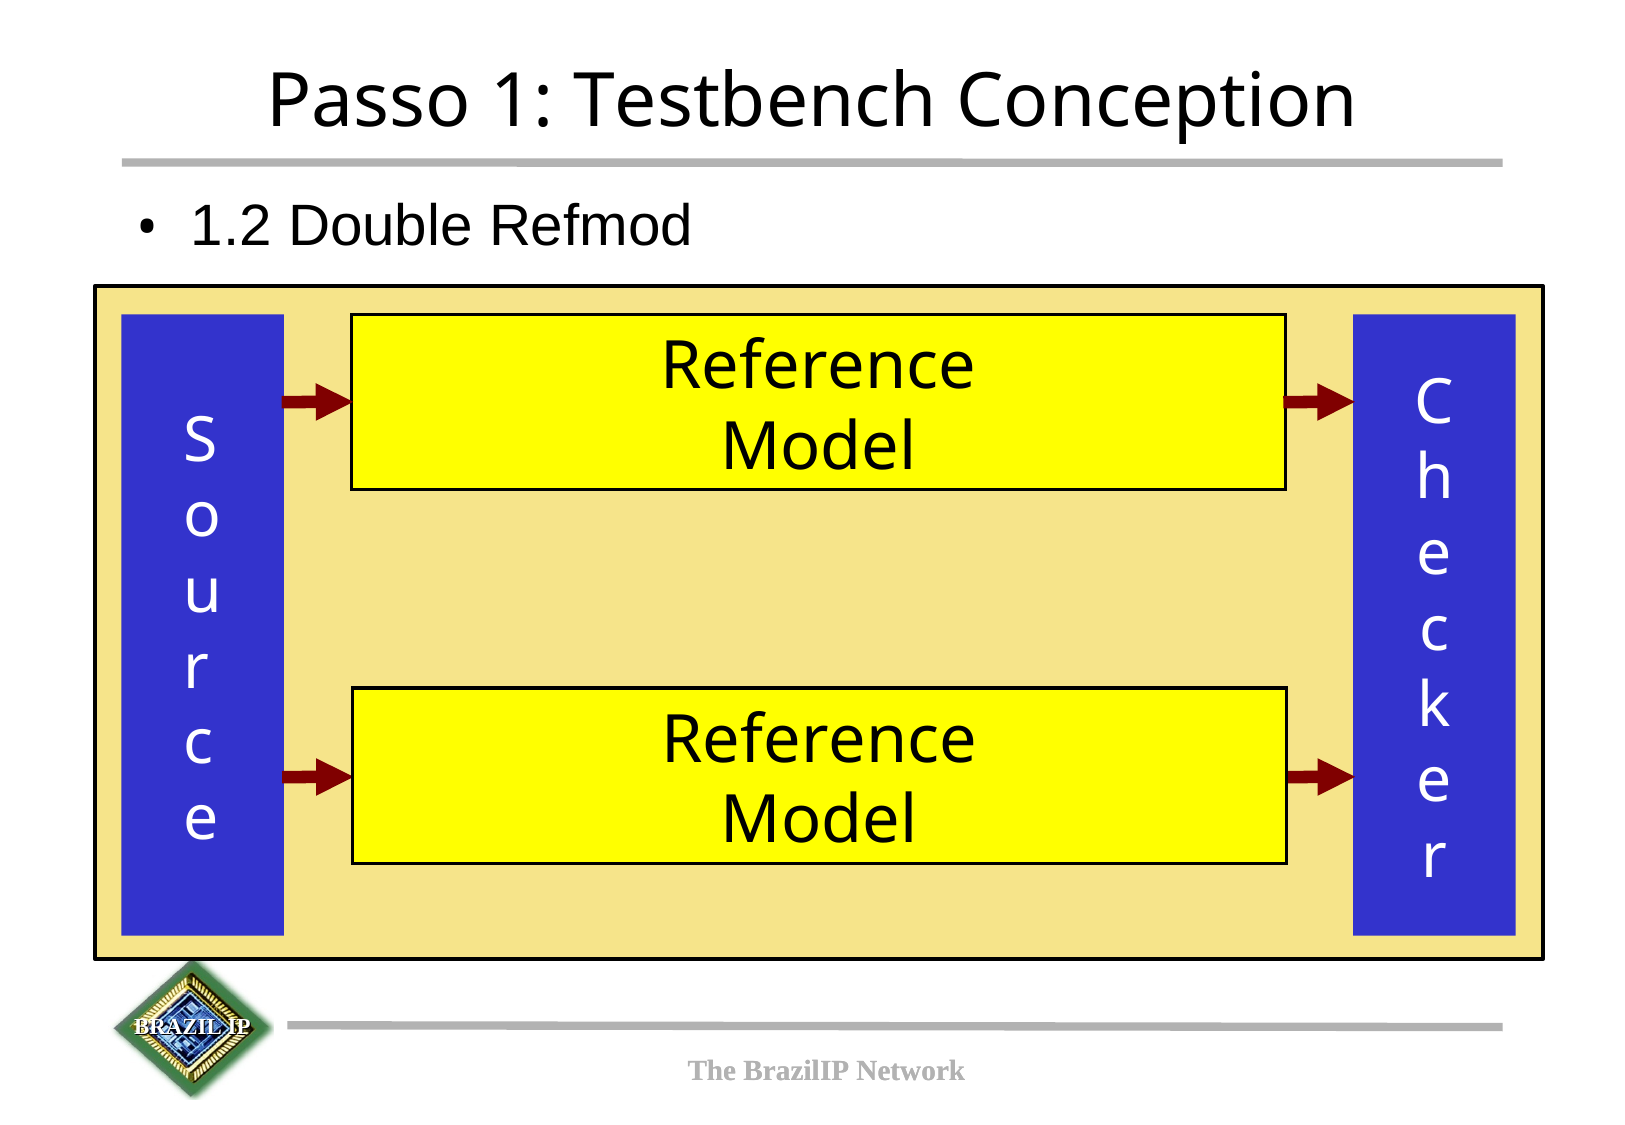

# Passo 1: Testbench Conception
1.2 Double Refmod
S
o
u
r
c
e
Reference
Model
C
h
e
c
k
e
r
Reference
Model